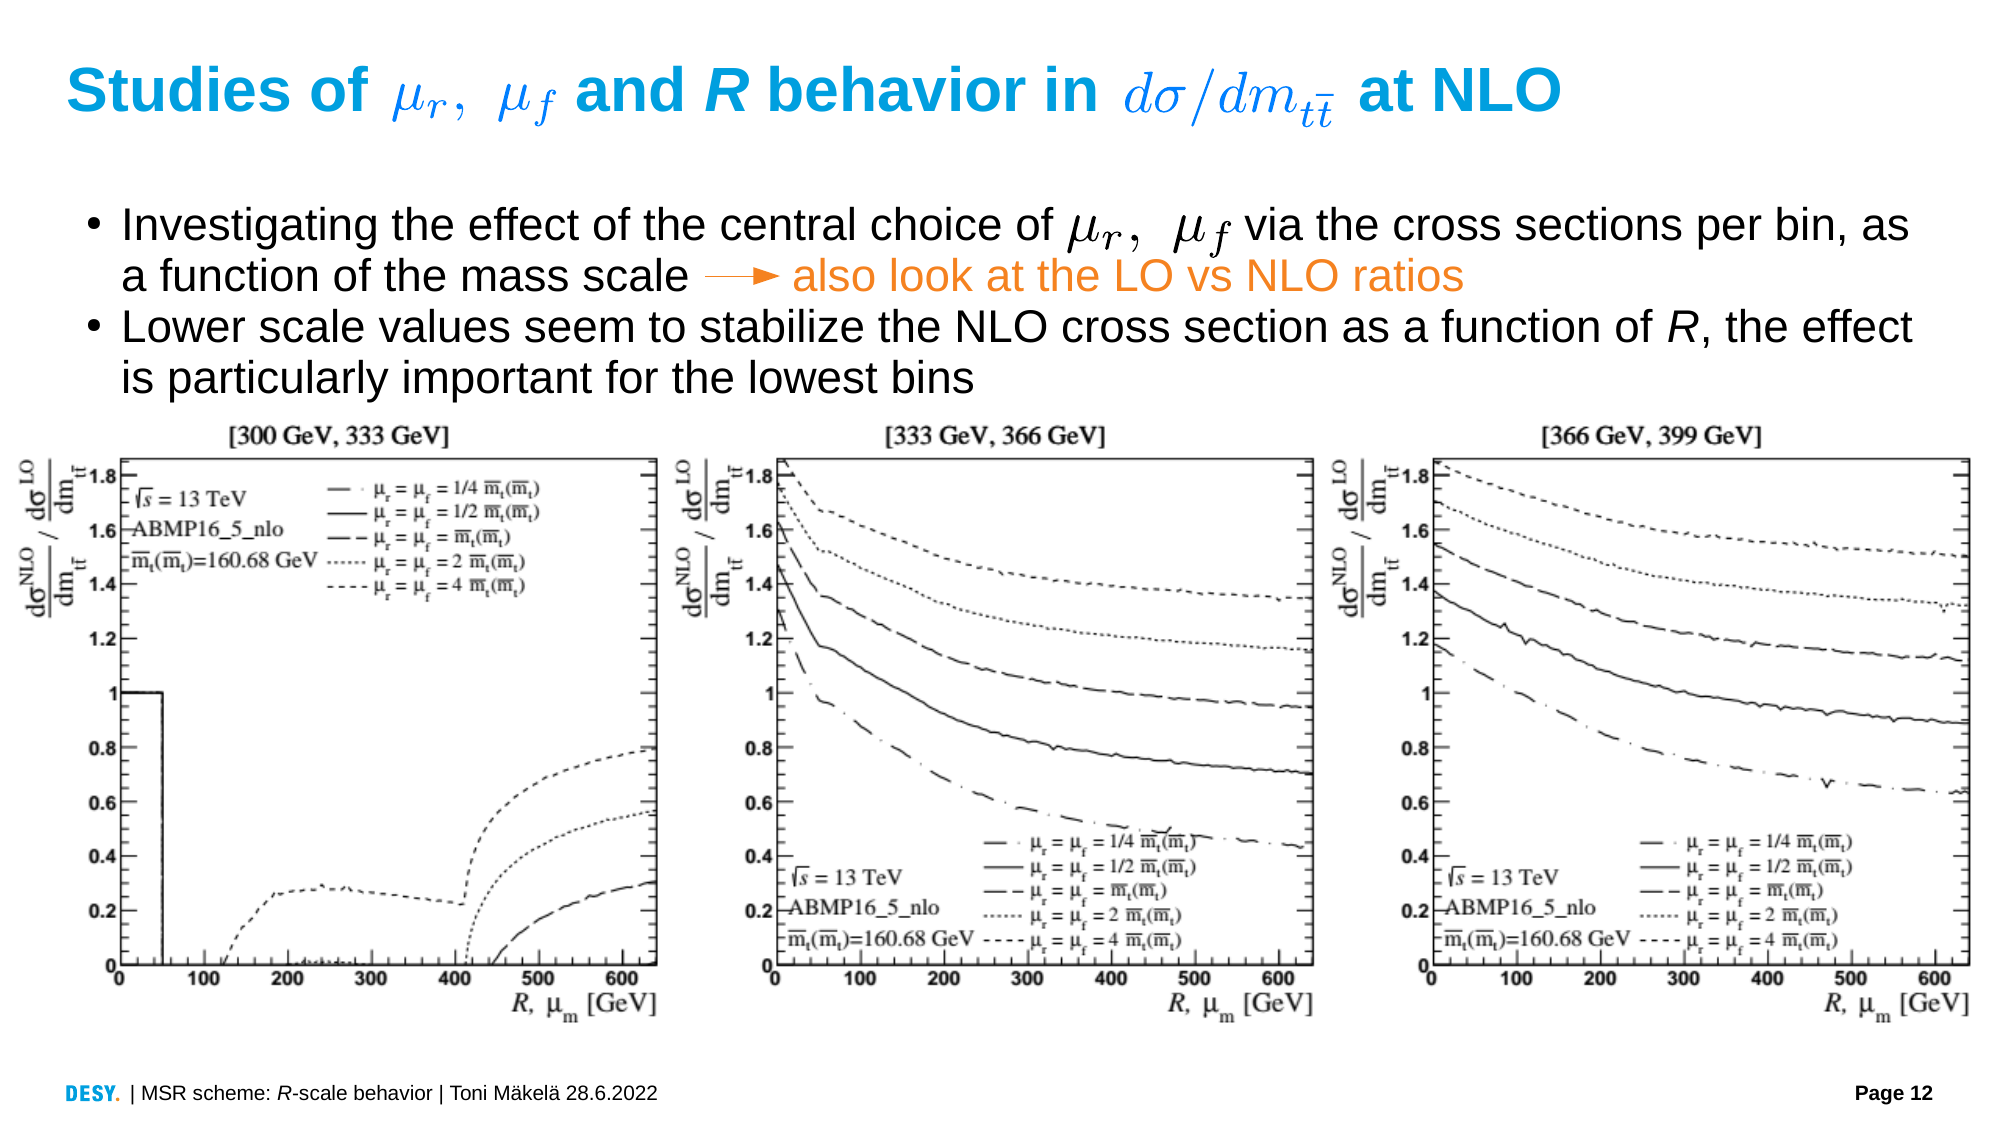

# Studies of and R behavior in at NLO
Investigating the effect of the central choice of via the cross sections per bin, as a function of the mass scale also look at the LO vs NLO ratios
Lower scale values seem to stabilize the NLO cross section as a function of R, the effect is particularly important for the lowest bins
| MSR scheme: R-scale behavior | Toni Mäkelä 28.6.2022